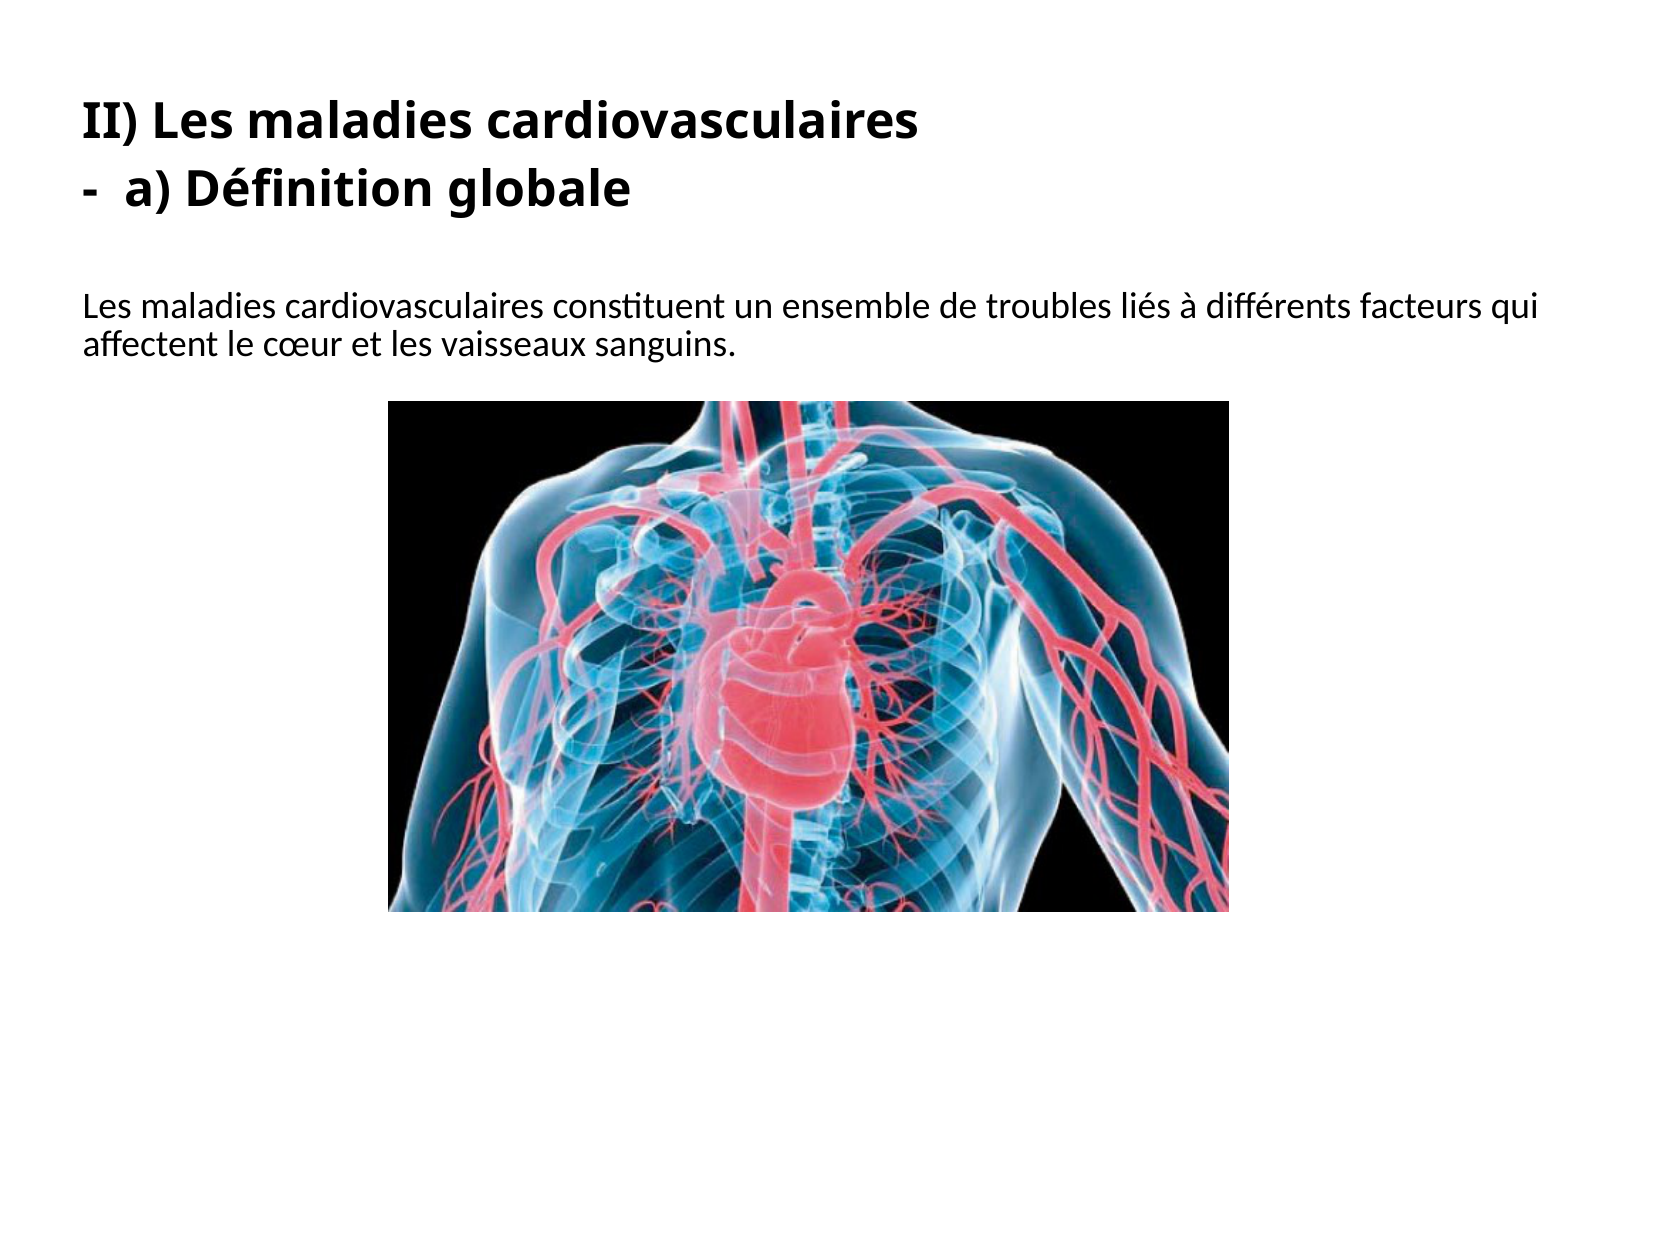

# II) Les maladies cardiovasculaires - a) Définition globale
Les maladies cardiovasculaires constituent un ensemble de troubles liés à différents facteurs qui affectent le cœur et les vaisseaux sanguins.
Représentation du cœur et des vaisseaux sanguins